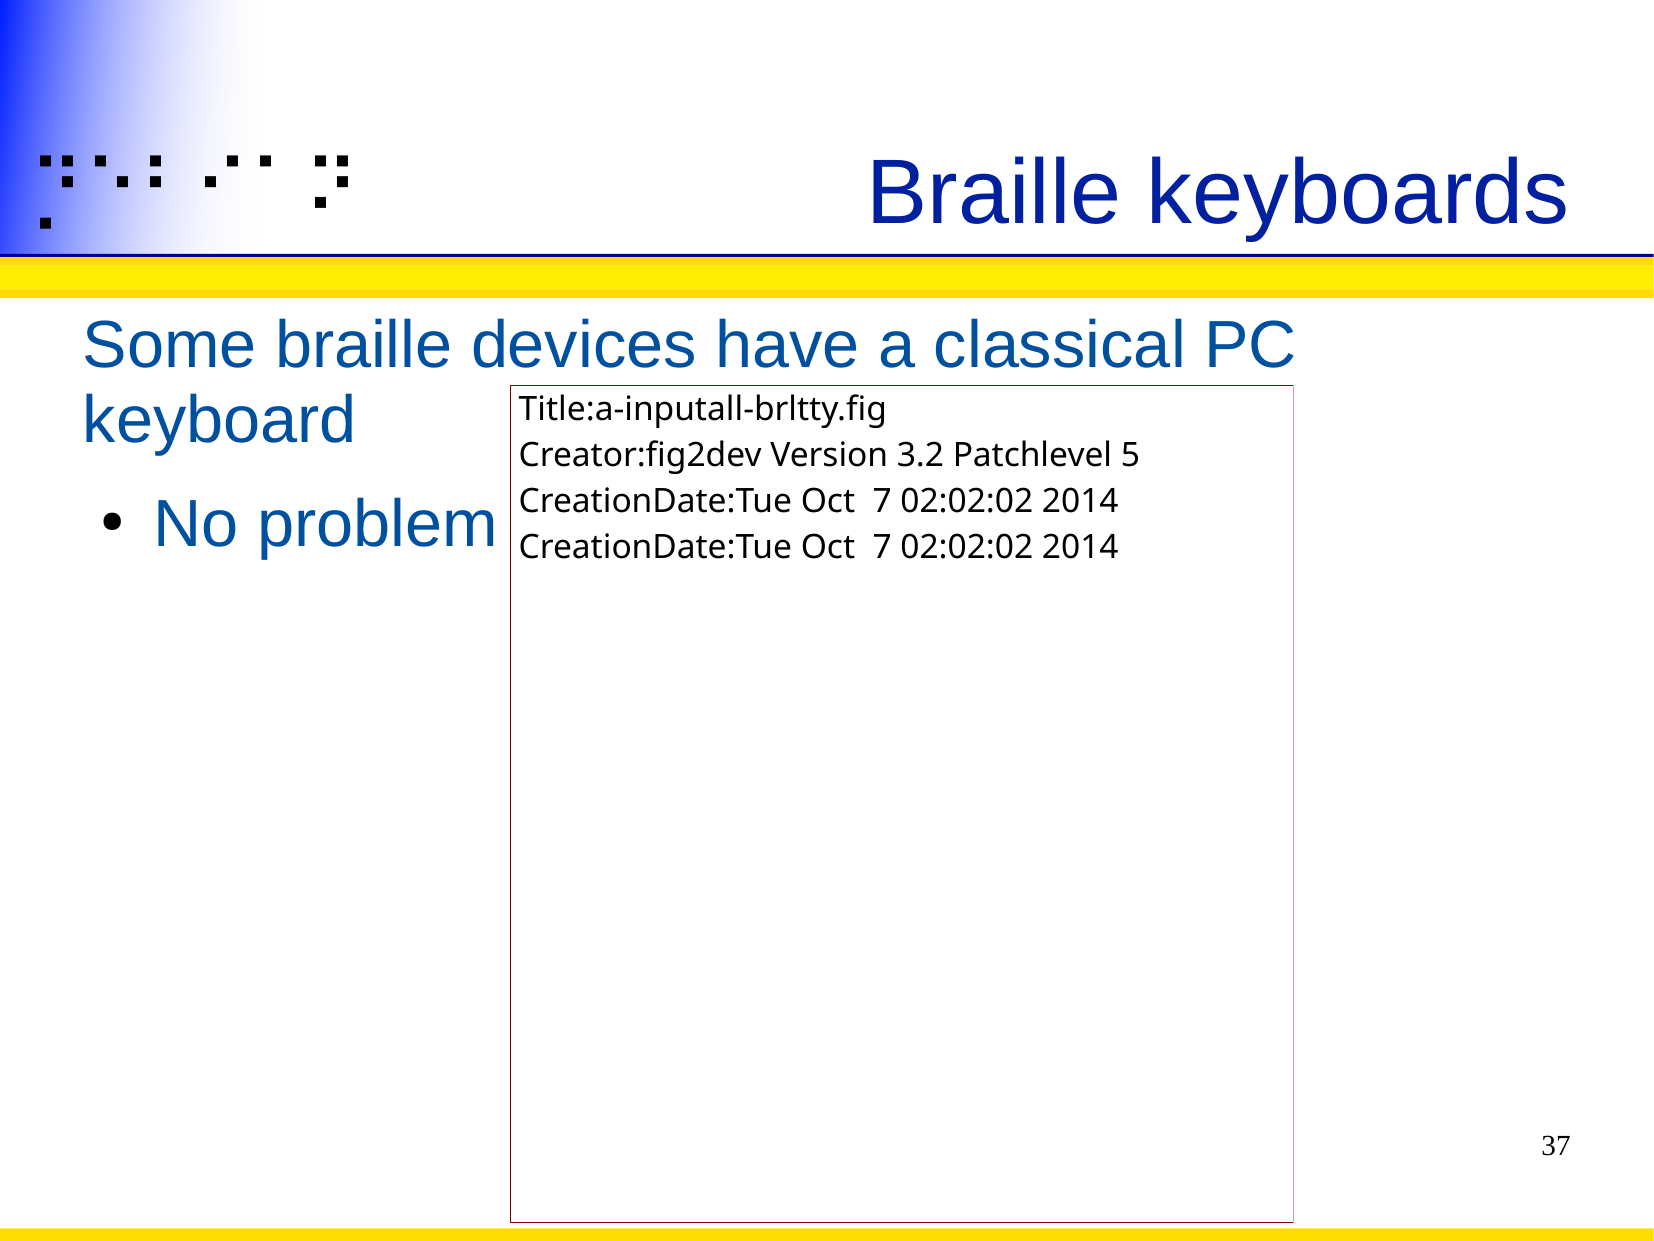

# Braille keyboards
Some braille devices have a classical PC keyboard
No problem
37